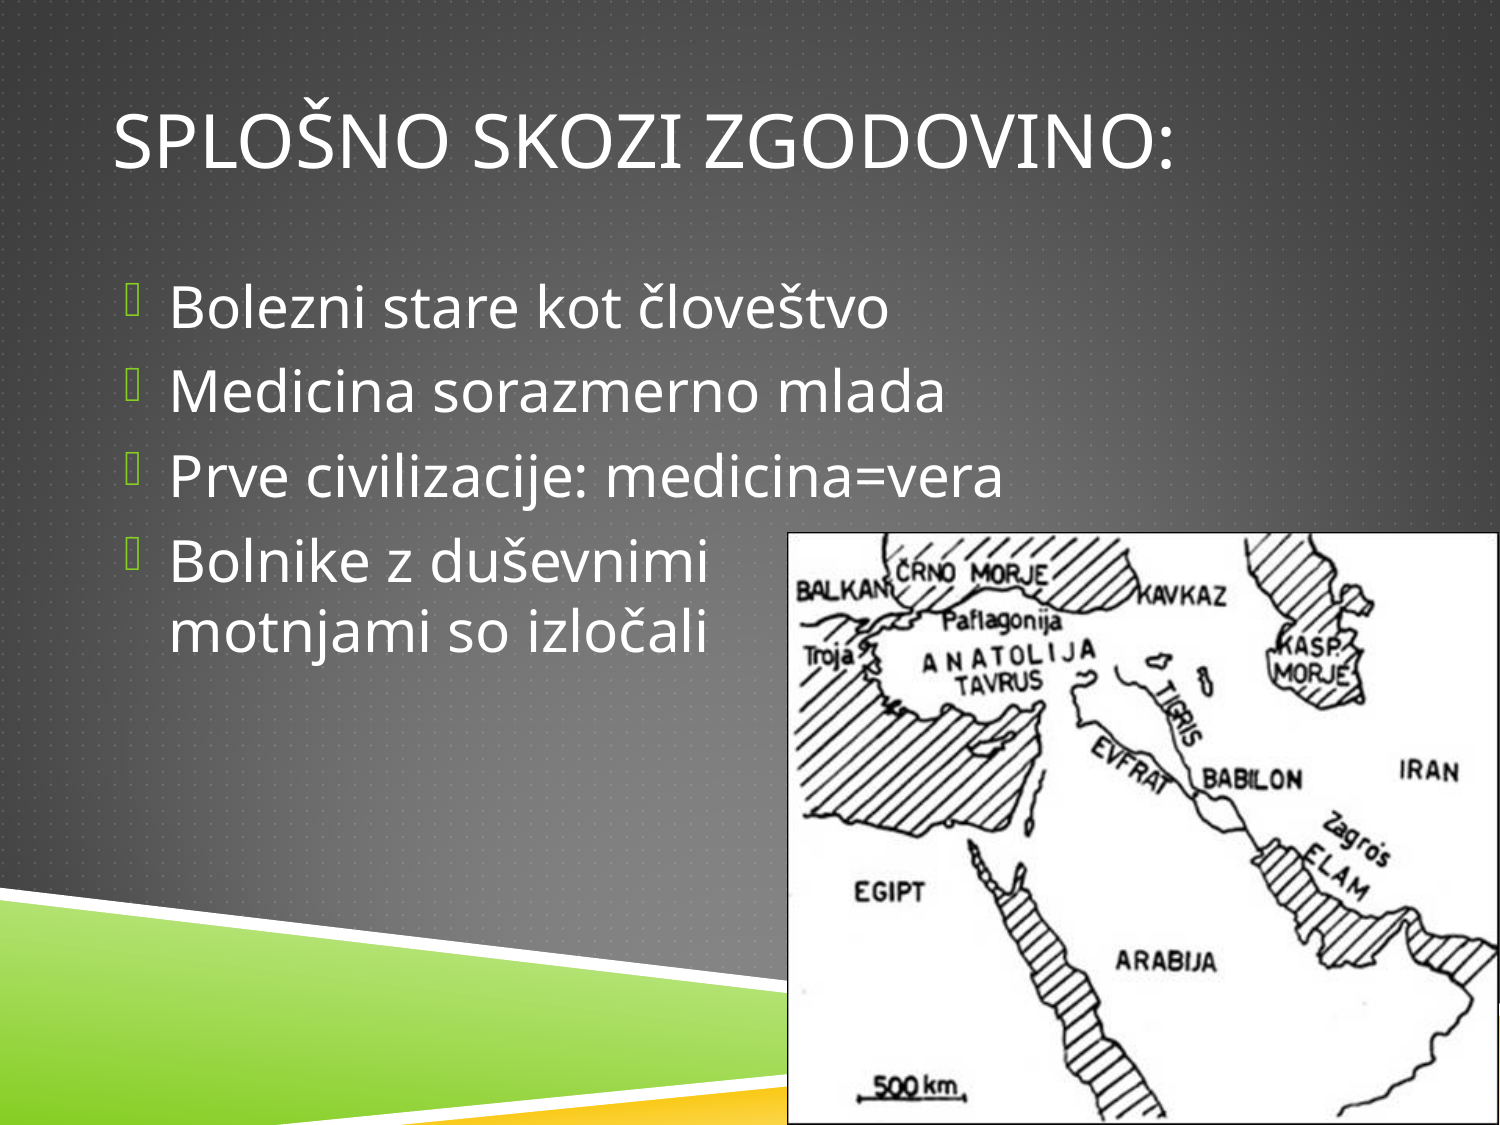

# Splošno skozi zgodovino:
Bolezni stare kot človeštvo
Medicina sorazmerno mlada
Prve civilizacije: medicina=vera
Bolnike z duševnimi
motnjami so izločali